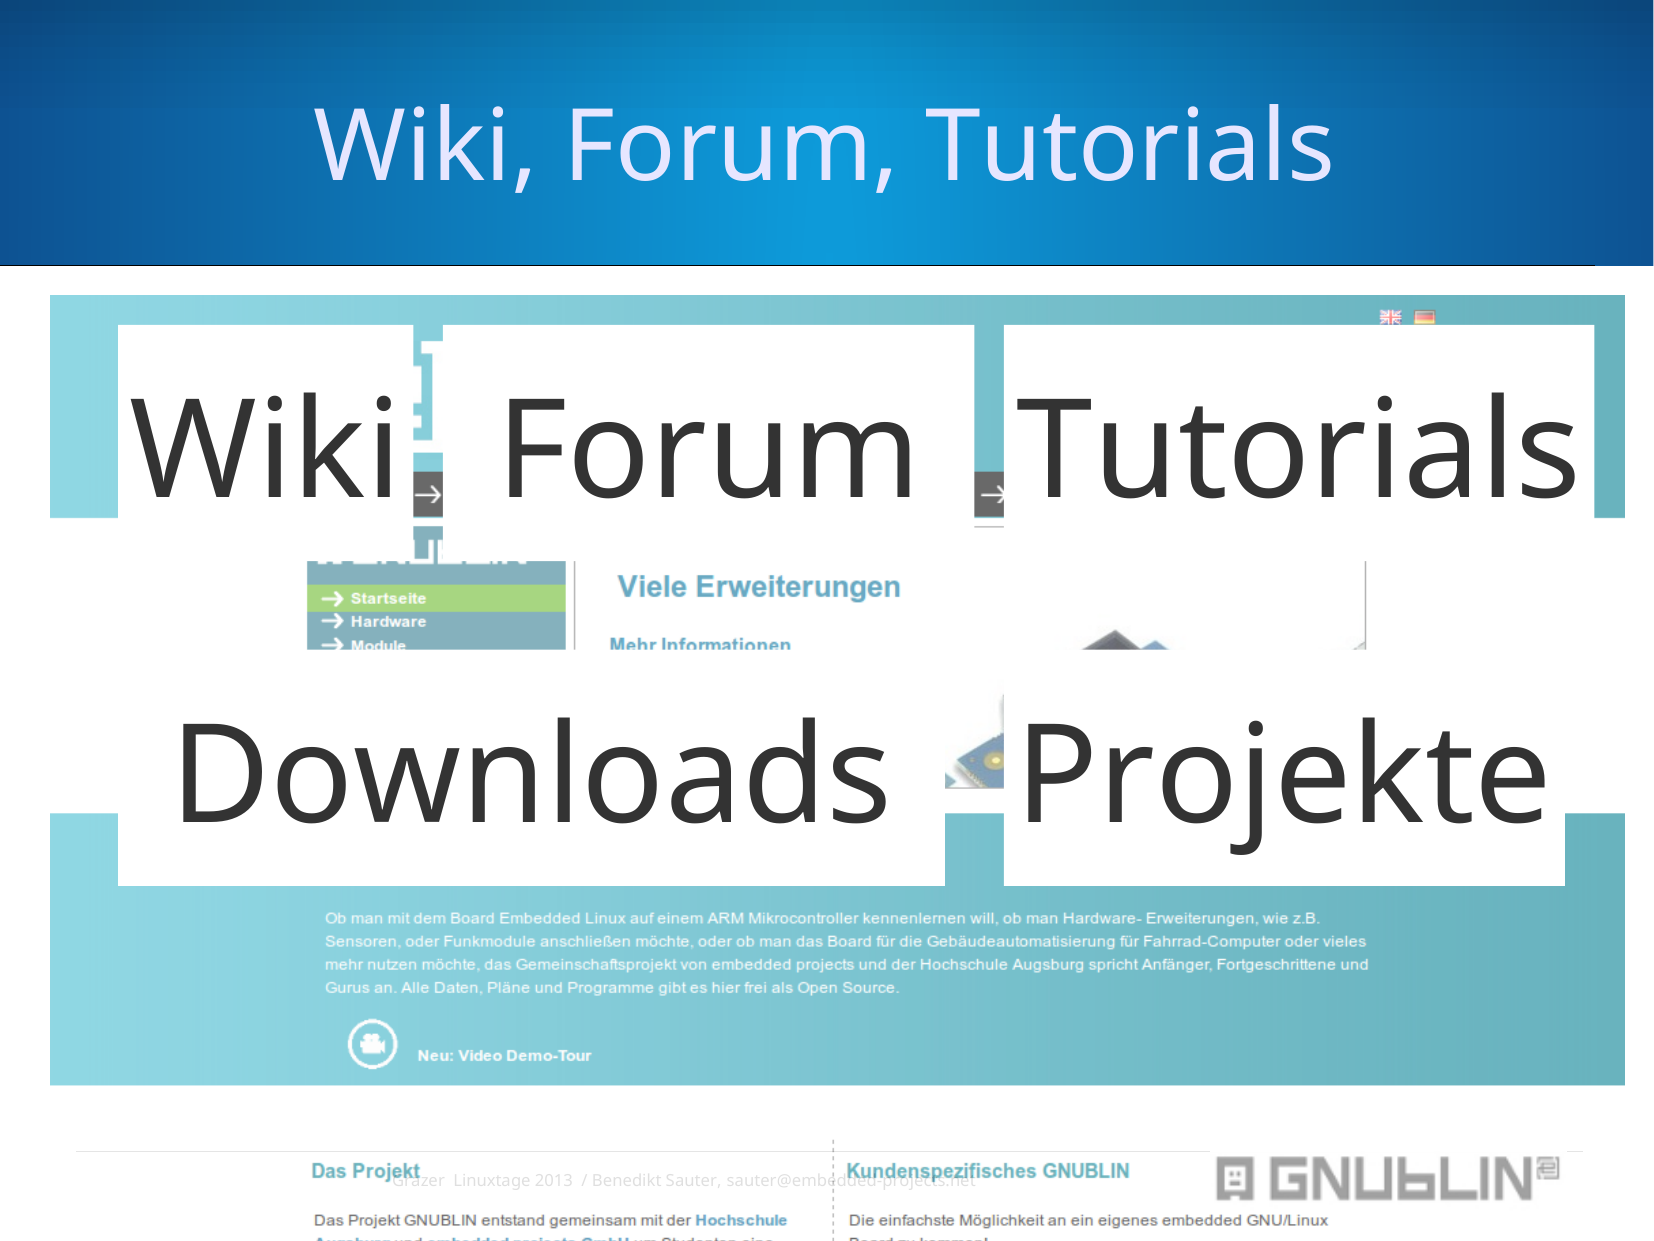

# Wiki, Forum, Tutorials
Wiki
Forum
Tutorials
Downloads
Projekte